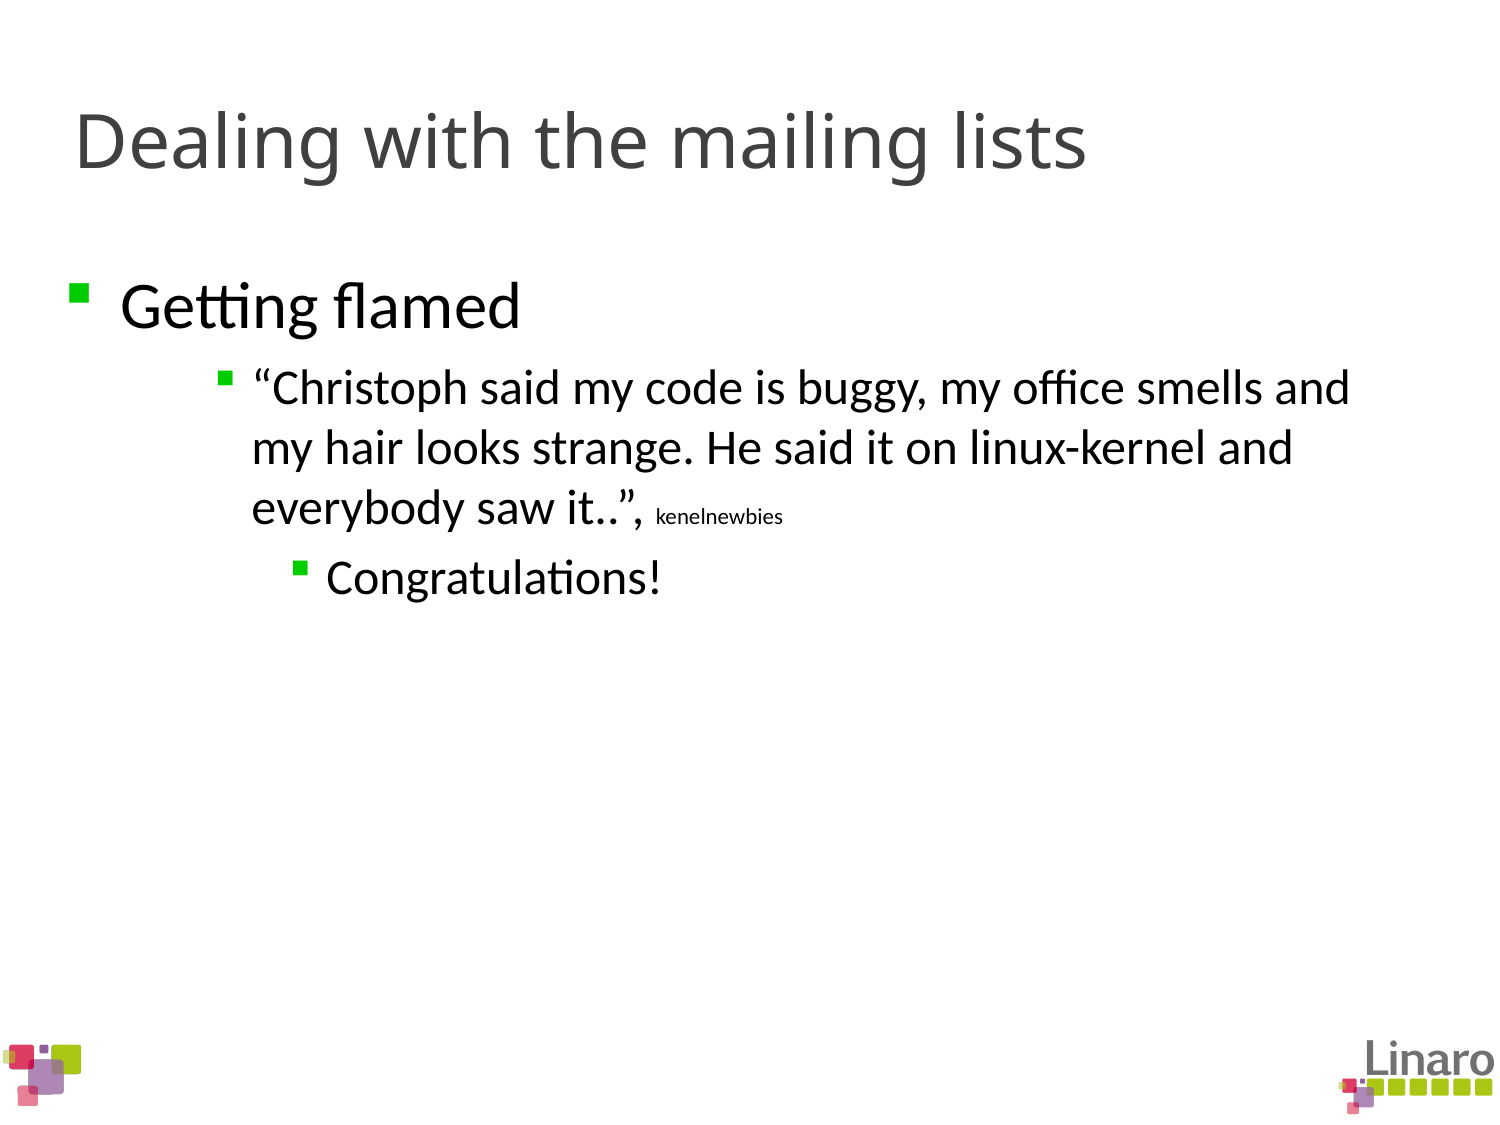

# Dealing with the mailing lists
Getting flamed
“Christoph said my code is buggy, my office smells and my hair looks strange. He said it on linux-kernel and everybody saw it..”, kenelnewbies
Congratulations!